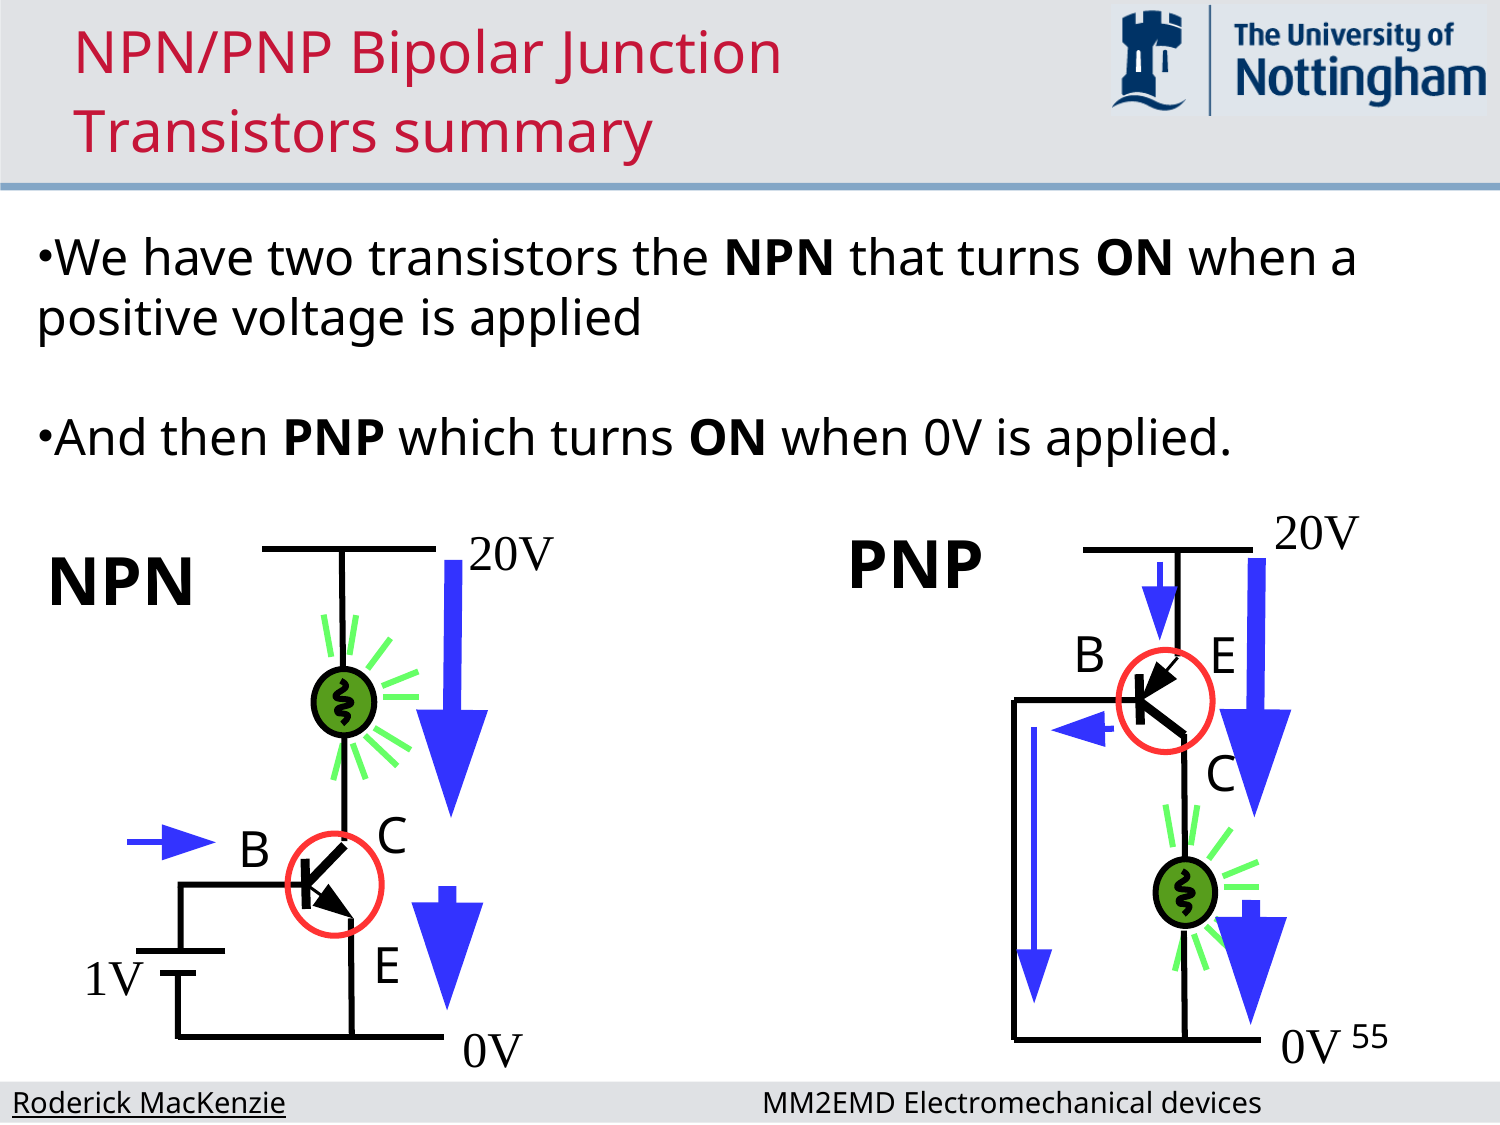

# NPN/PNP Bipolar Junction Transistors summary
We have two transistors the NPN that turns ON when a positive voltage is applied
And then PNP which turns ON when 0V is applied.
20V
20V
PNP
NPN
B
E
C
C
B
E
1V
0V
0V